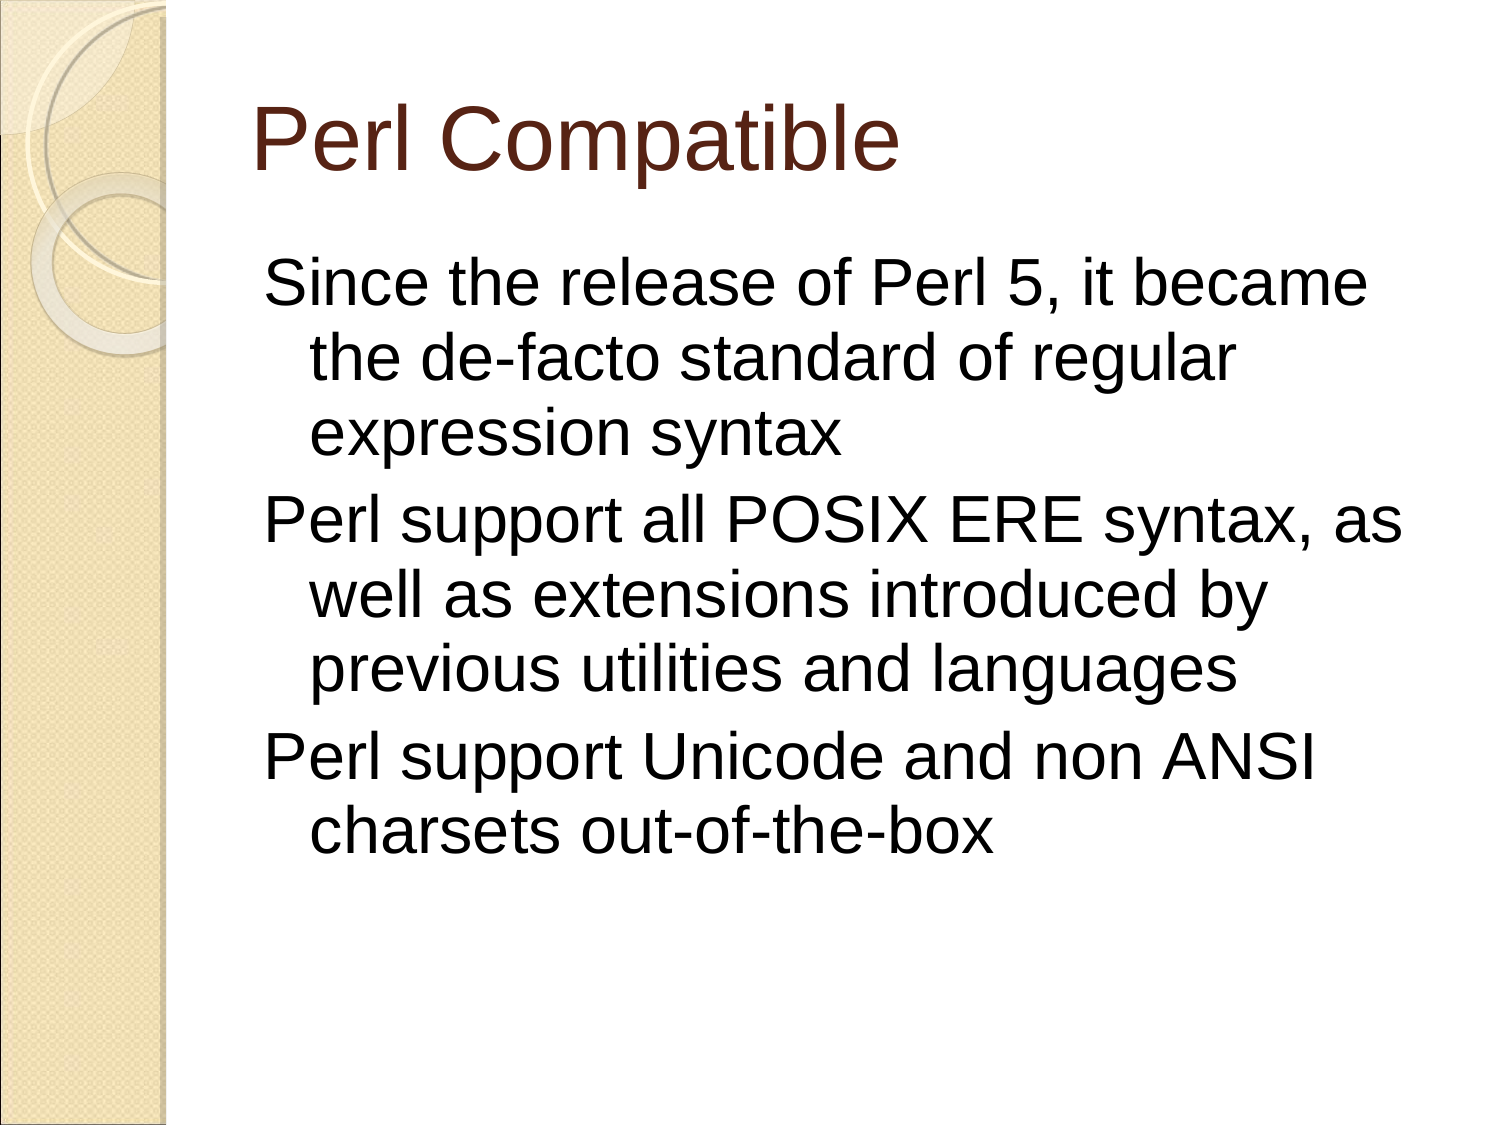

# Perl Compatible
Since the release of Perl 5, it became the de-facto standard of regular expression syntax
Perl support all POSIX ERE syntax, as well as extensions introduced by previous utilities and languages
Perl support Unicode and non ANSI charsets out-of-the-box